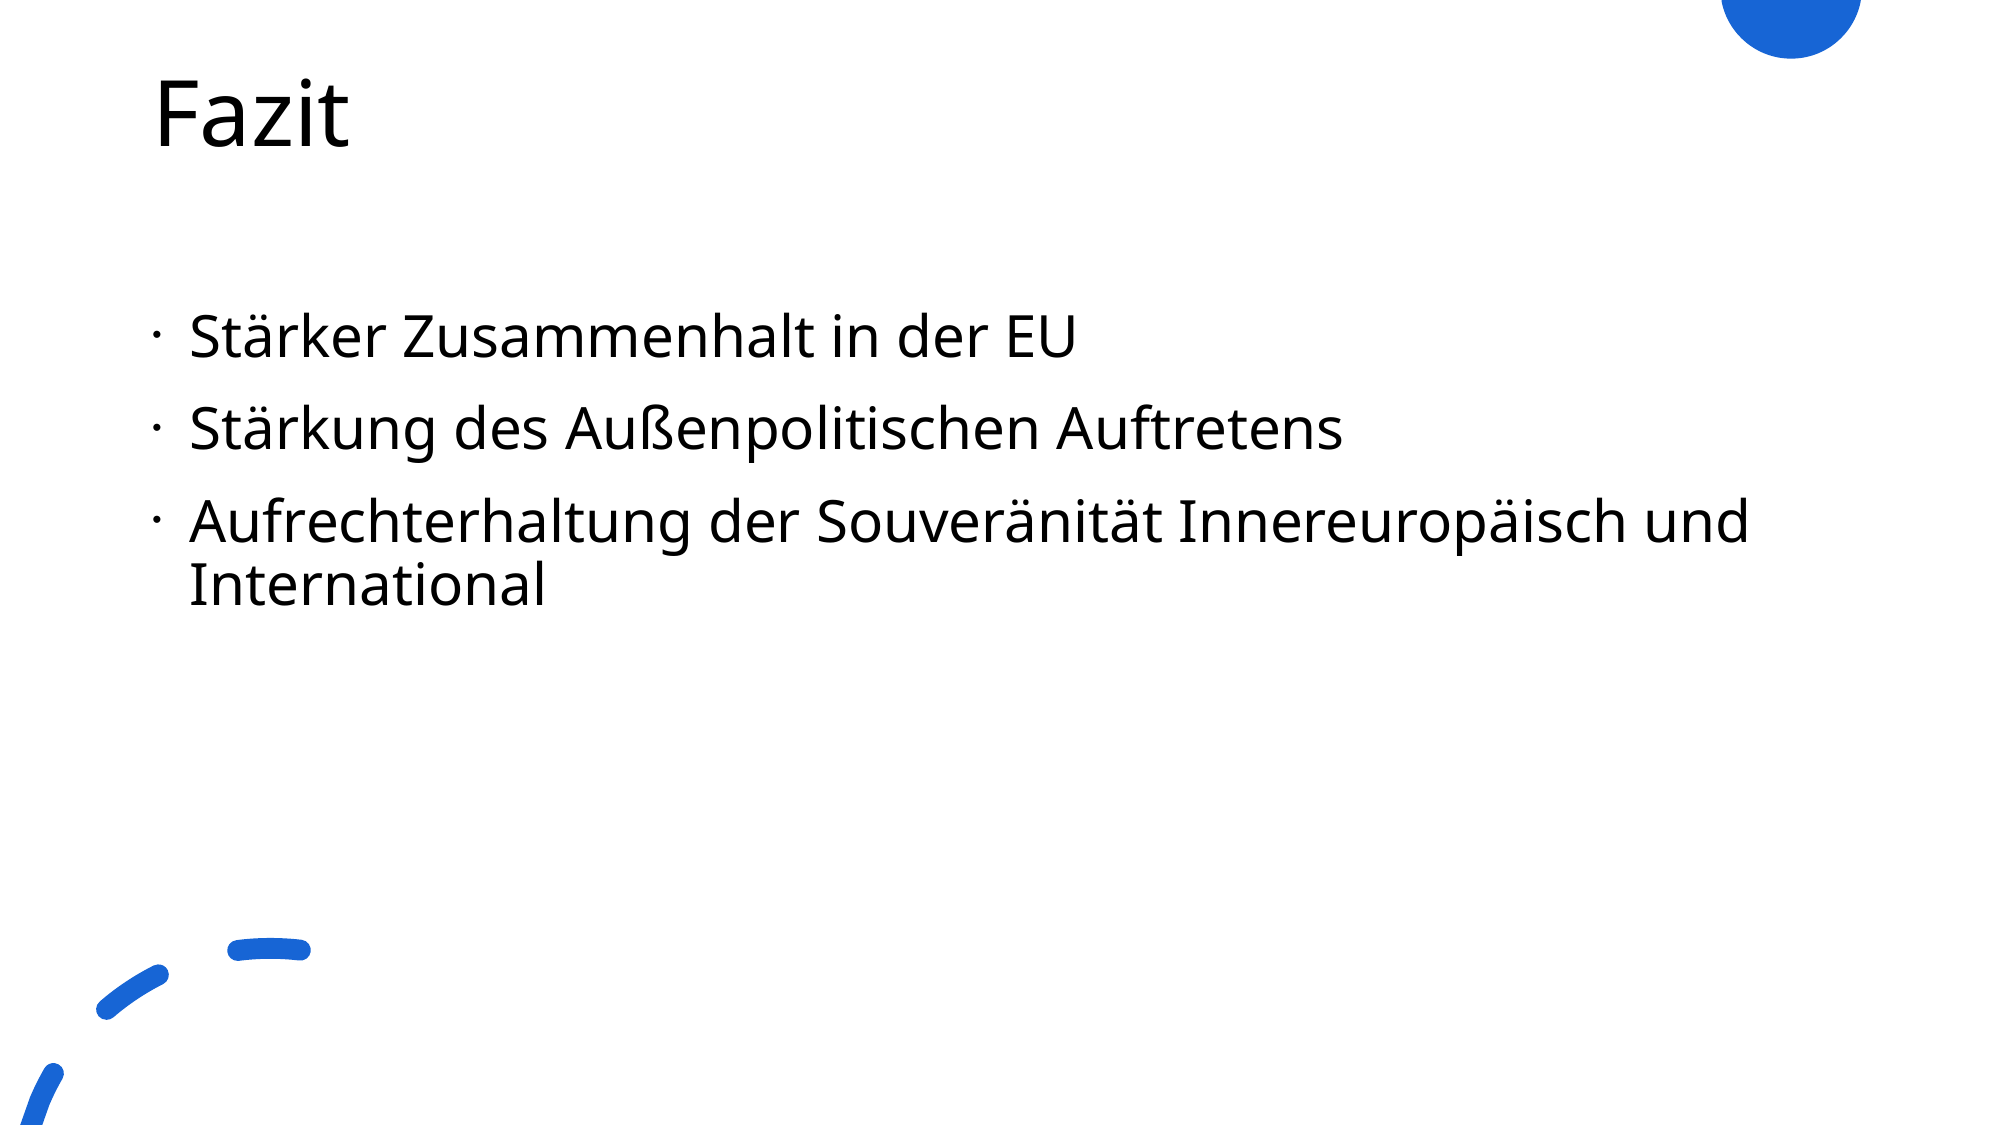

# Fazit
Stärker Zusammenhalt in der EU
Stärkung des Außenpolitischen Auftretens
Aufrechterhaltung der Souveränität Innereuropäisch und International